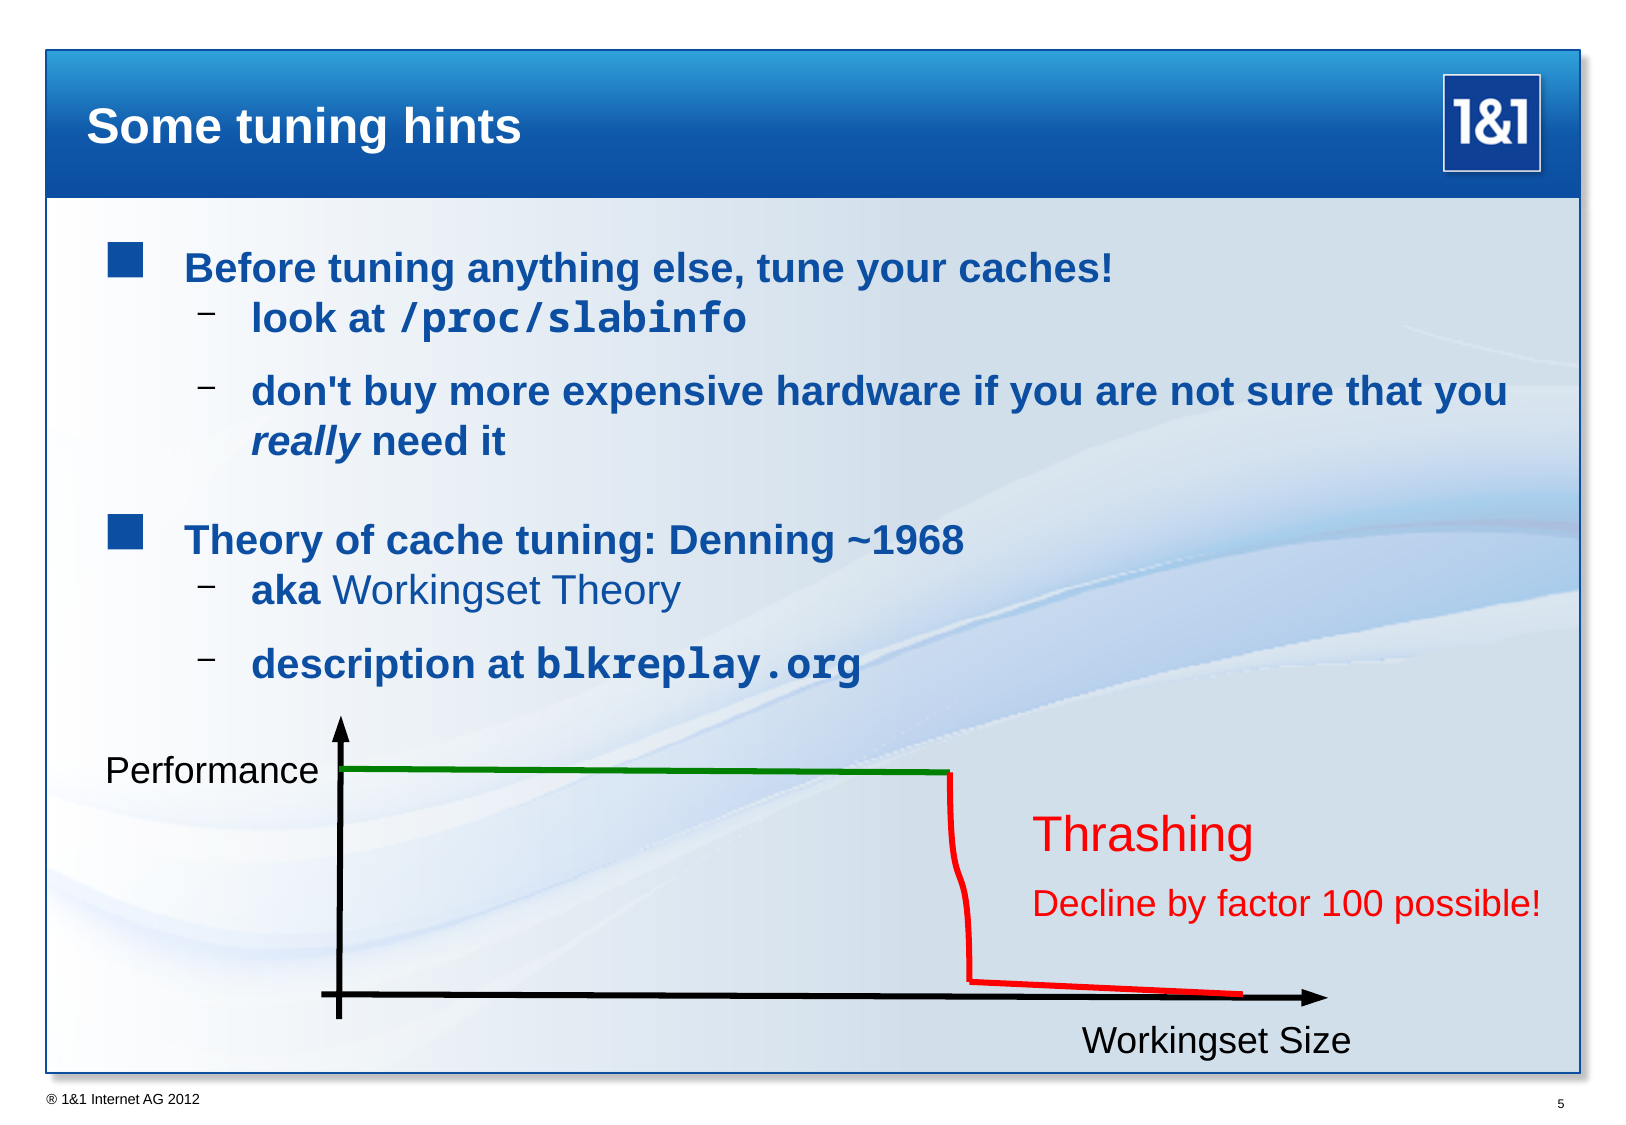

# Some tuning hints
Before tuning anything else, tune your caches!
look at /proc/slabinfo
don't buy more expensive hardware if you are not sure that you really need it
Theory of cache tuning: Denning ~1968
aka Workingset Theory
description at blkreplay.org
Performance
Thrashing
Decline by factor 100 possible!
Workingset Size
® 1&1 Internet AG 2012